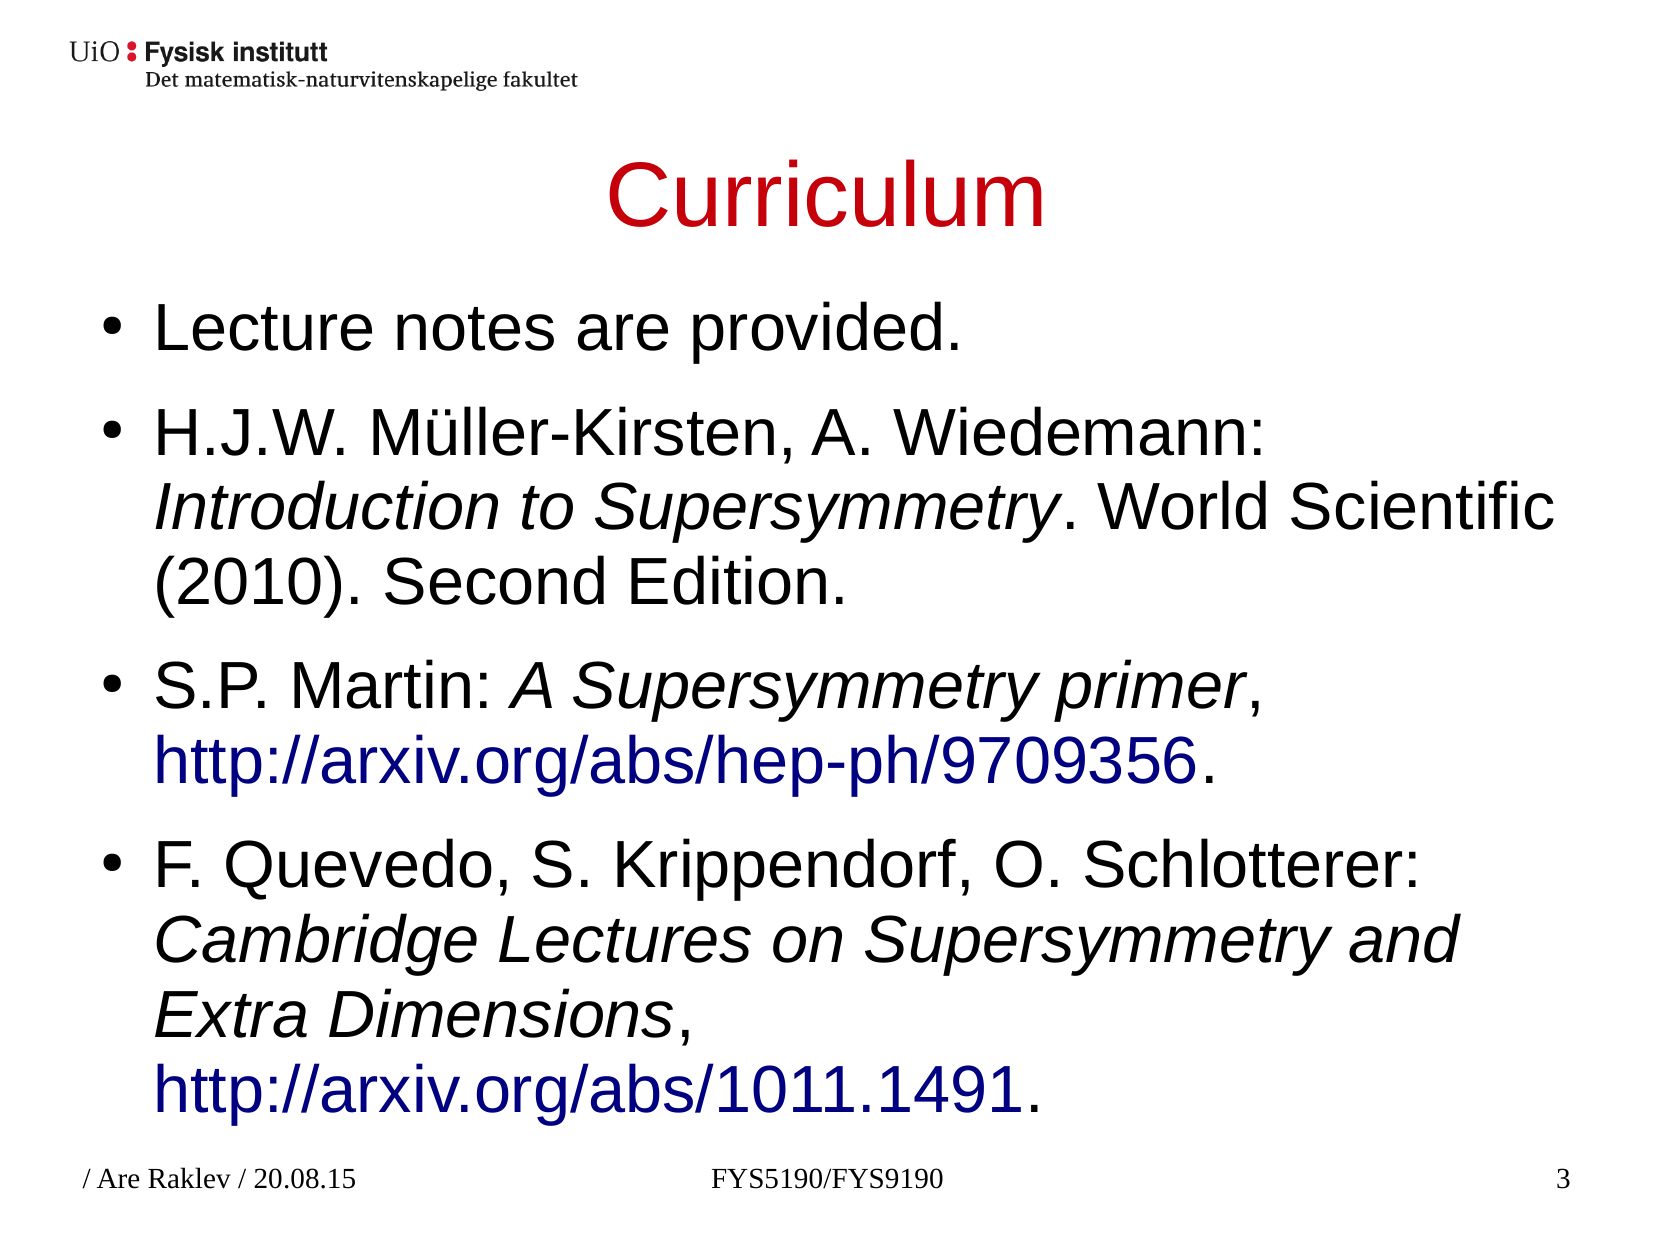

# Curriculum
Lecture notes are provided.
H.J.W. Müller-Kirsten, A. Wiedemann: Introduction to Supersymmetry. World Scientific (2010). Second Edition.
S.P. Martin: A Supersymmetry primer, http://arxiv.org/abs/hep-ph/9709356.
F. Quevedo, S. Krippendorf, O. Schlotterer: Cambridge Lectures on Supersymmetry and Extra Dimensions, http://arxiv.org/abs/1011.1491.
/ Are Raklev / 20.08.15
FYS5190/FYS9190
3